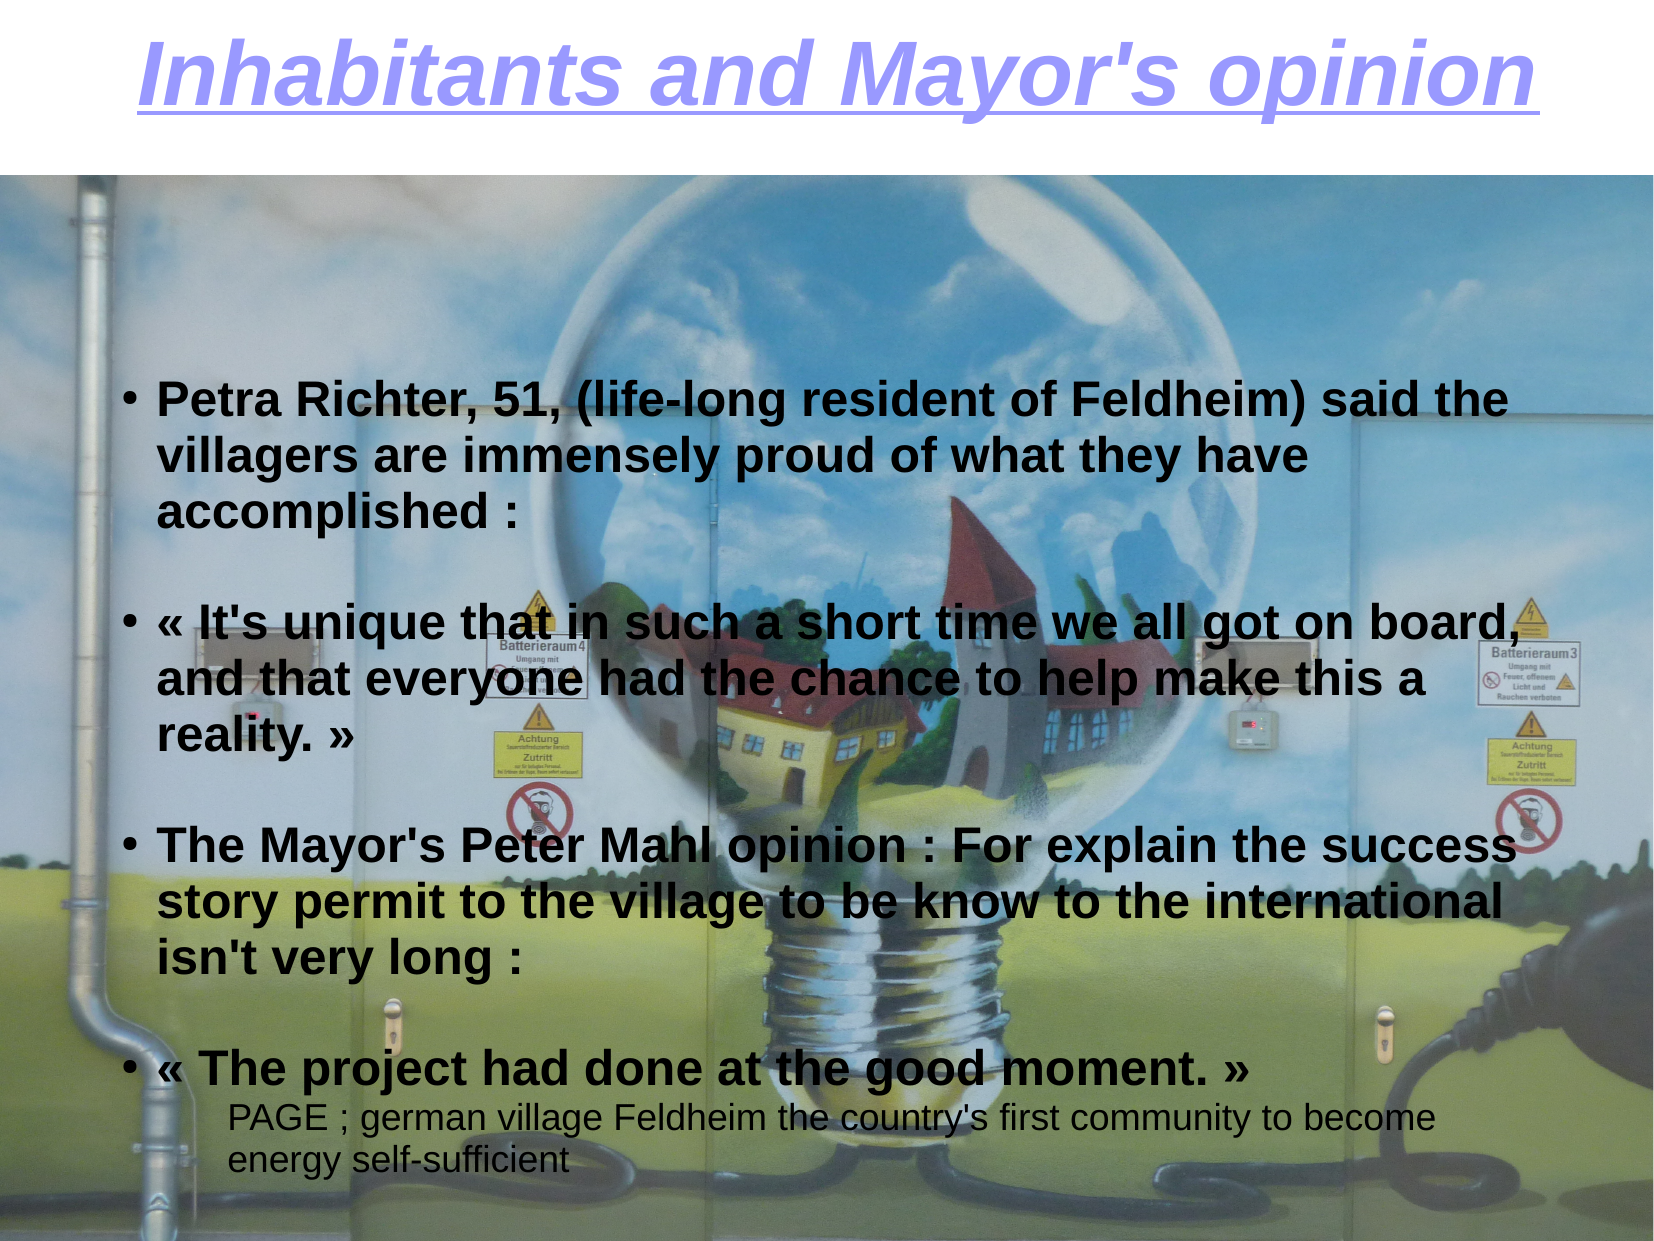

# Inhabitants and Mayor's opinion
Petra Richter, 51, (life-long resident of Feldheim) said the villagers are immensely proud of what they have accomplished :
« It's unique that in such a short time we all got on board, and that everyone had the chance to help make this a reality. »
The Mayor's Peter Mahl opinion : For explain the success story permit to the village to be know to the international isn't very long :
« The project had done at the good moment. »
PAGE ; german village Feldheim the country's first community to become energy self-sufficient